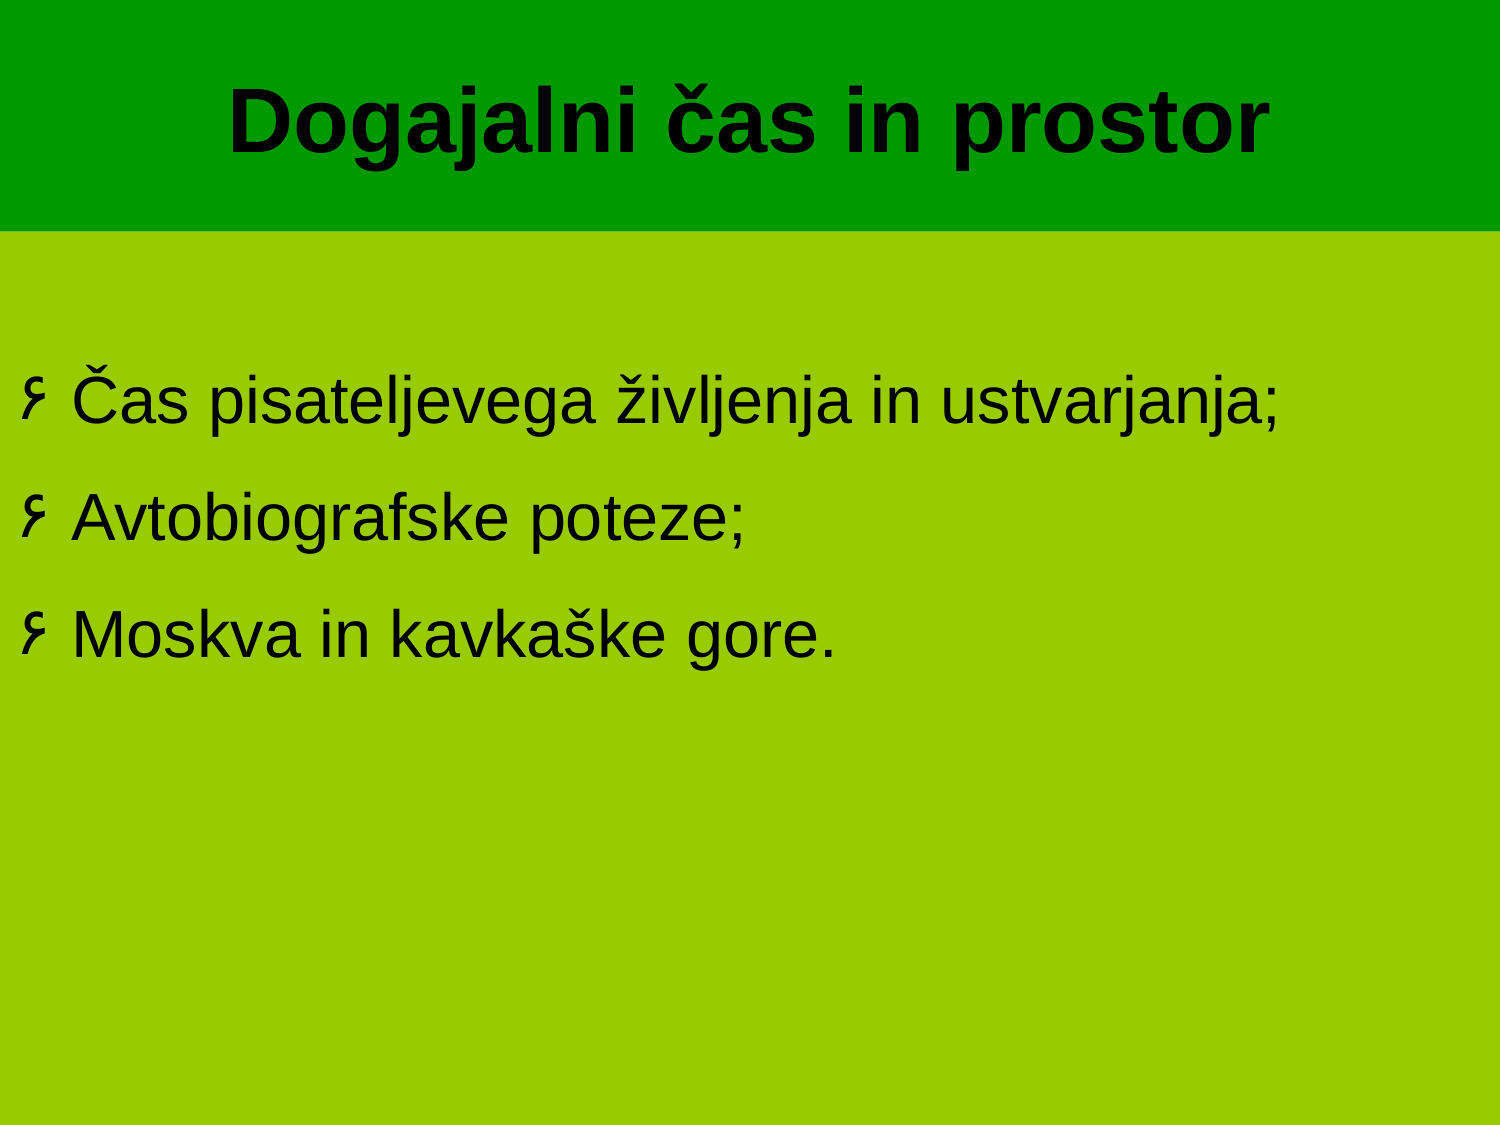

# Dogajalni čas in prostor
Čas pisateljevega življenja in ustvarjanja;
Avtobiografske poteze;
Moskva in kavkaške gore.